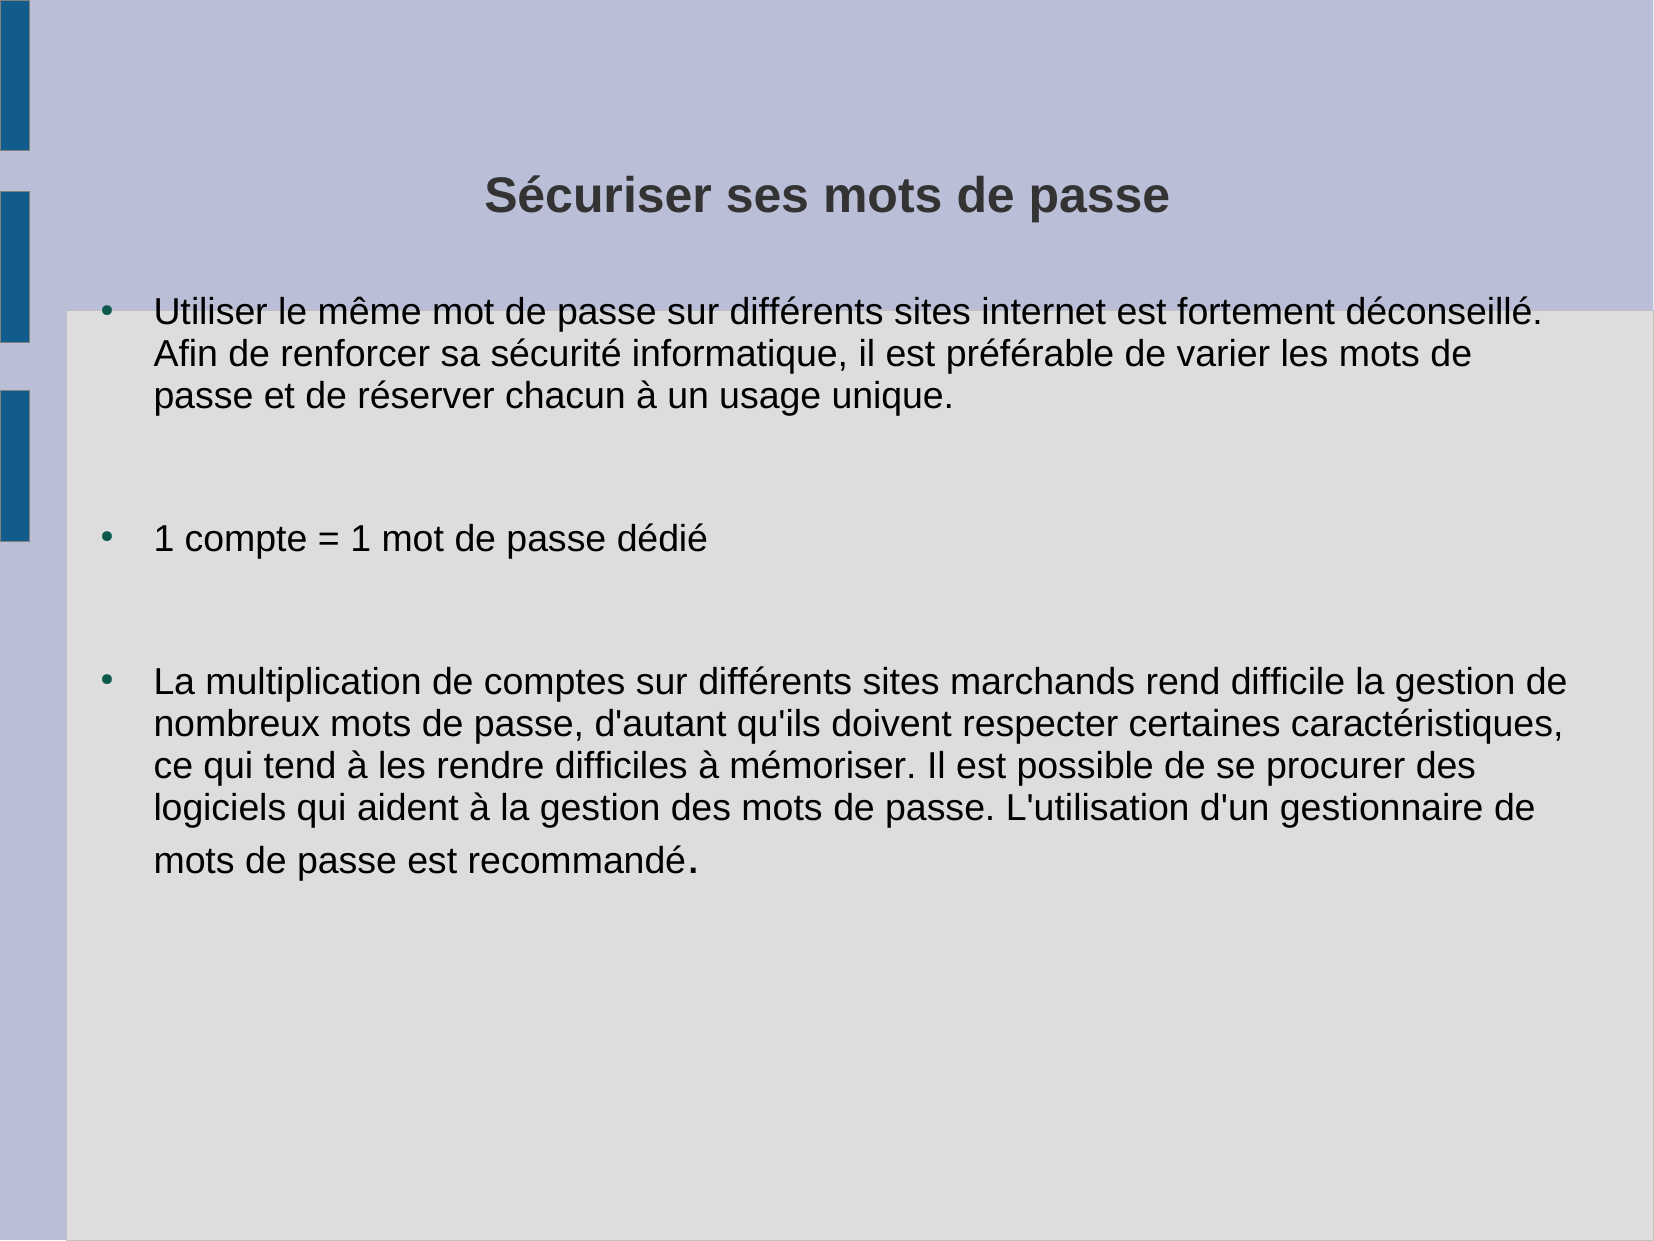

# Sécuriser ses mots de passe
Utiliser le même mot de passe sur différents sites internet est fortement déconseillé. Afin de renforcer sa sécurité informatique, il est préférable de varier les mots de passe et de réserver chacun à un usage unique.
1 compte = 1 mot de passe dédié
La multiplication de comptes sur différents sites marchands rend difficile la gestion de nombreux mots de passe, d'autant qu'ils doivent respecter certaines caractéristiques, ce qui tend à les rendre difficiles à mémoriser. Il est possible de se procurer des logiciels qui aident à la gestion des mots de passe. L'utilisation d'un gestionnaire de mots de passe est recommandé.